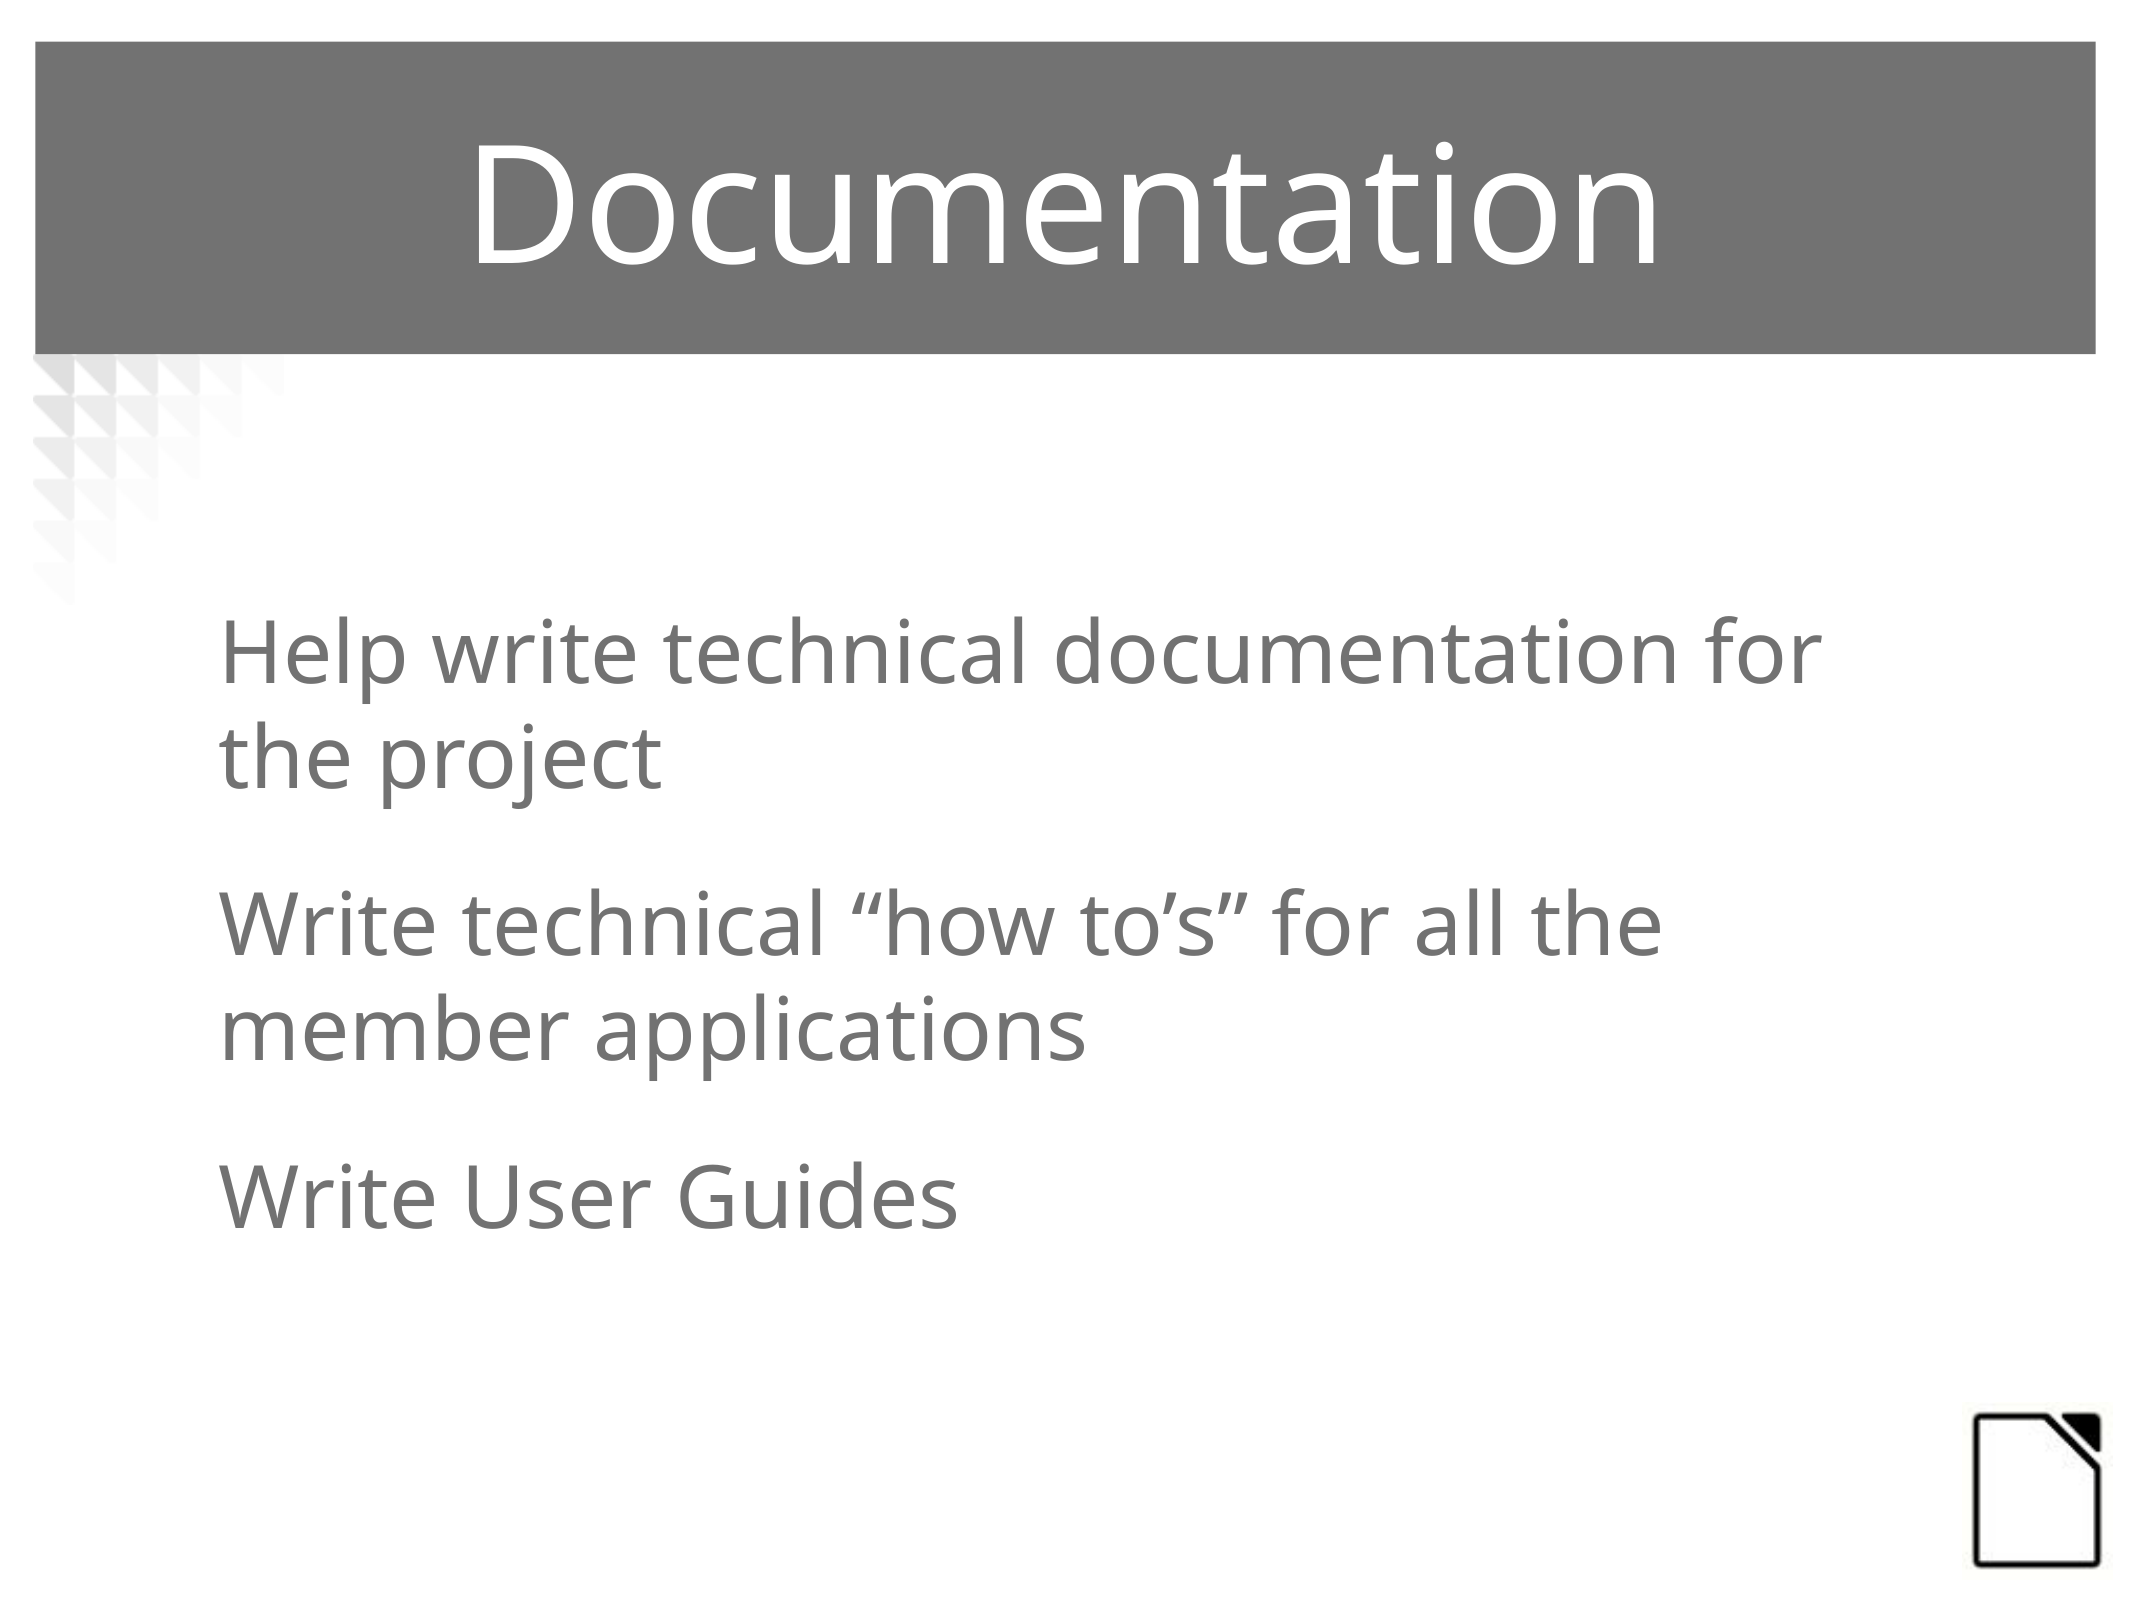

Documentation
# Help write technical documentation for the project
Write technical “how to’s” for all the member applications
Write User Guides